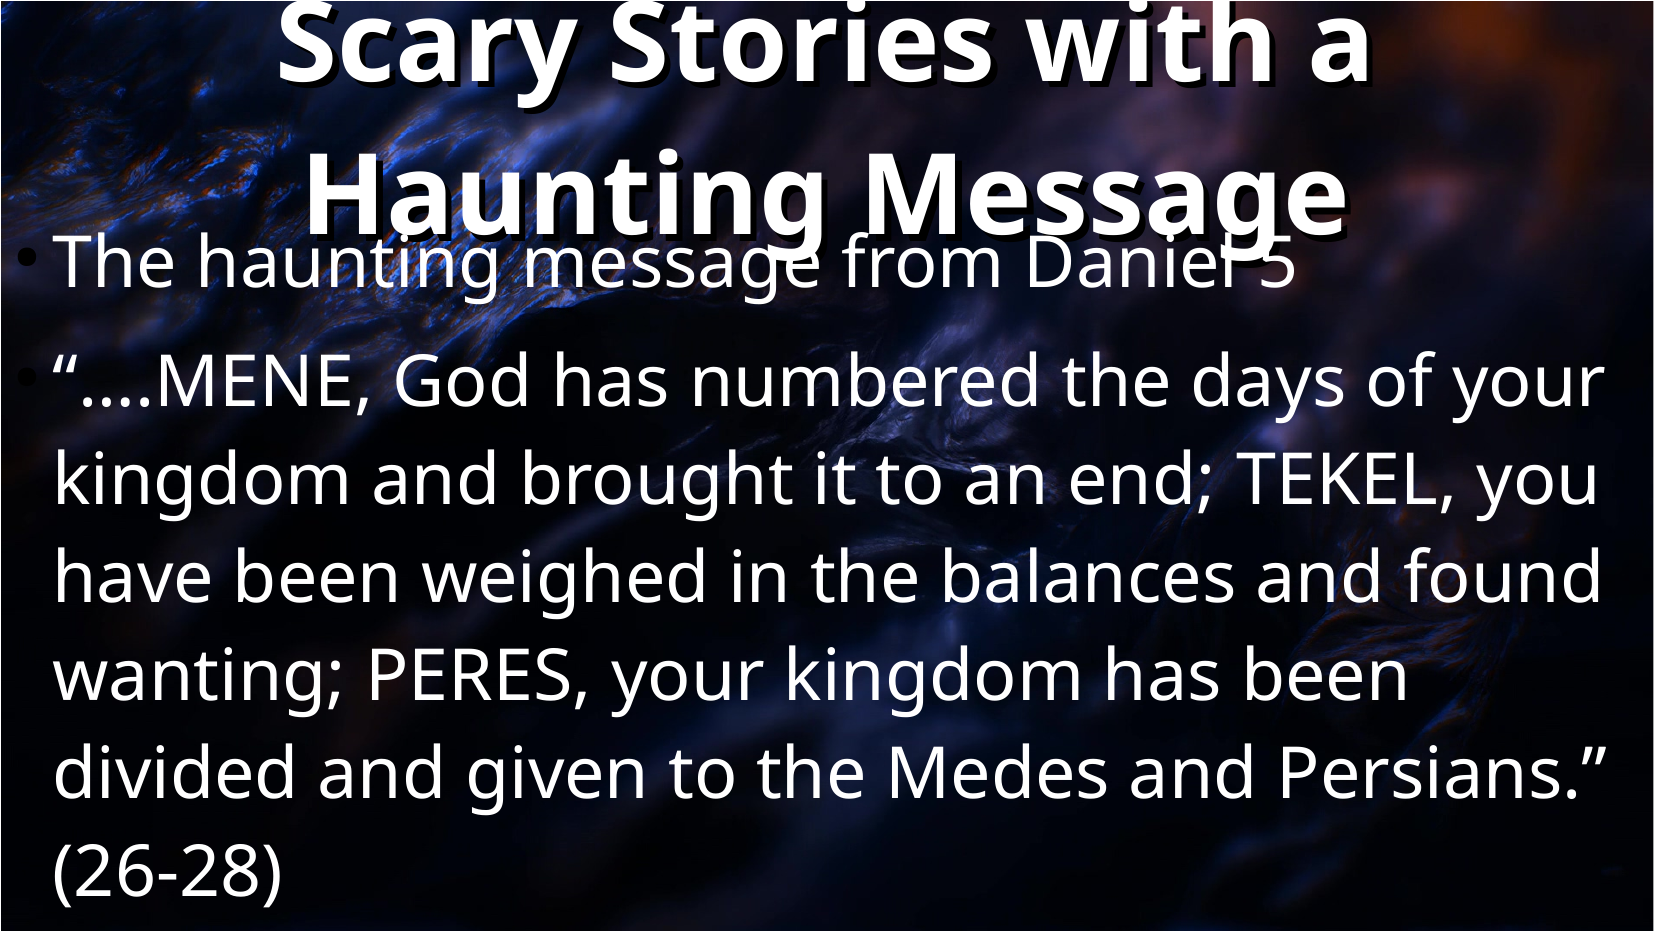

# Scary Stories with a Haunting Message
The haunting message from Daniel 5
“….MENE, God has numbered the days of your kingdom and brought it to an end; TEKEL, you have been weighed in the balances and found wanting; PERES, your kingdom has been divided and given to the Medes and Persians.” (26-28)